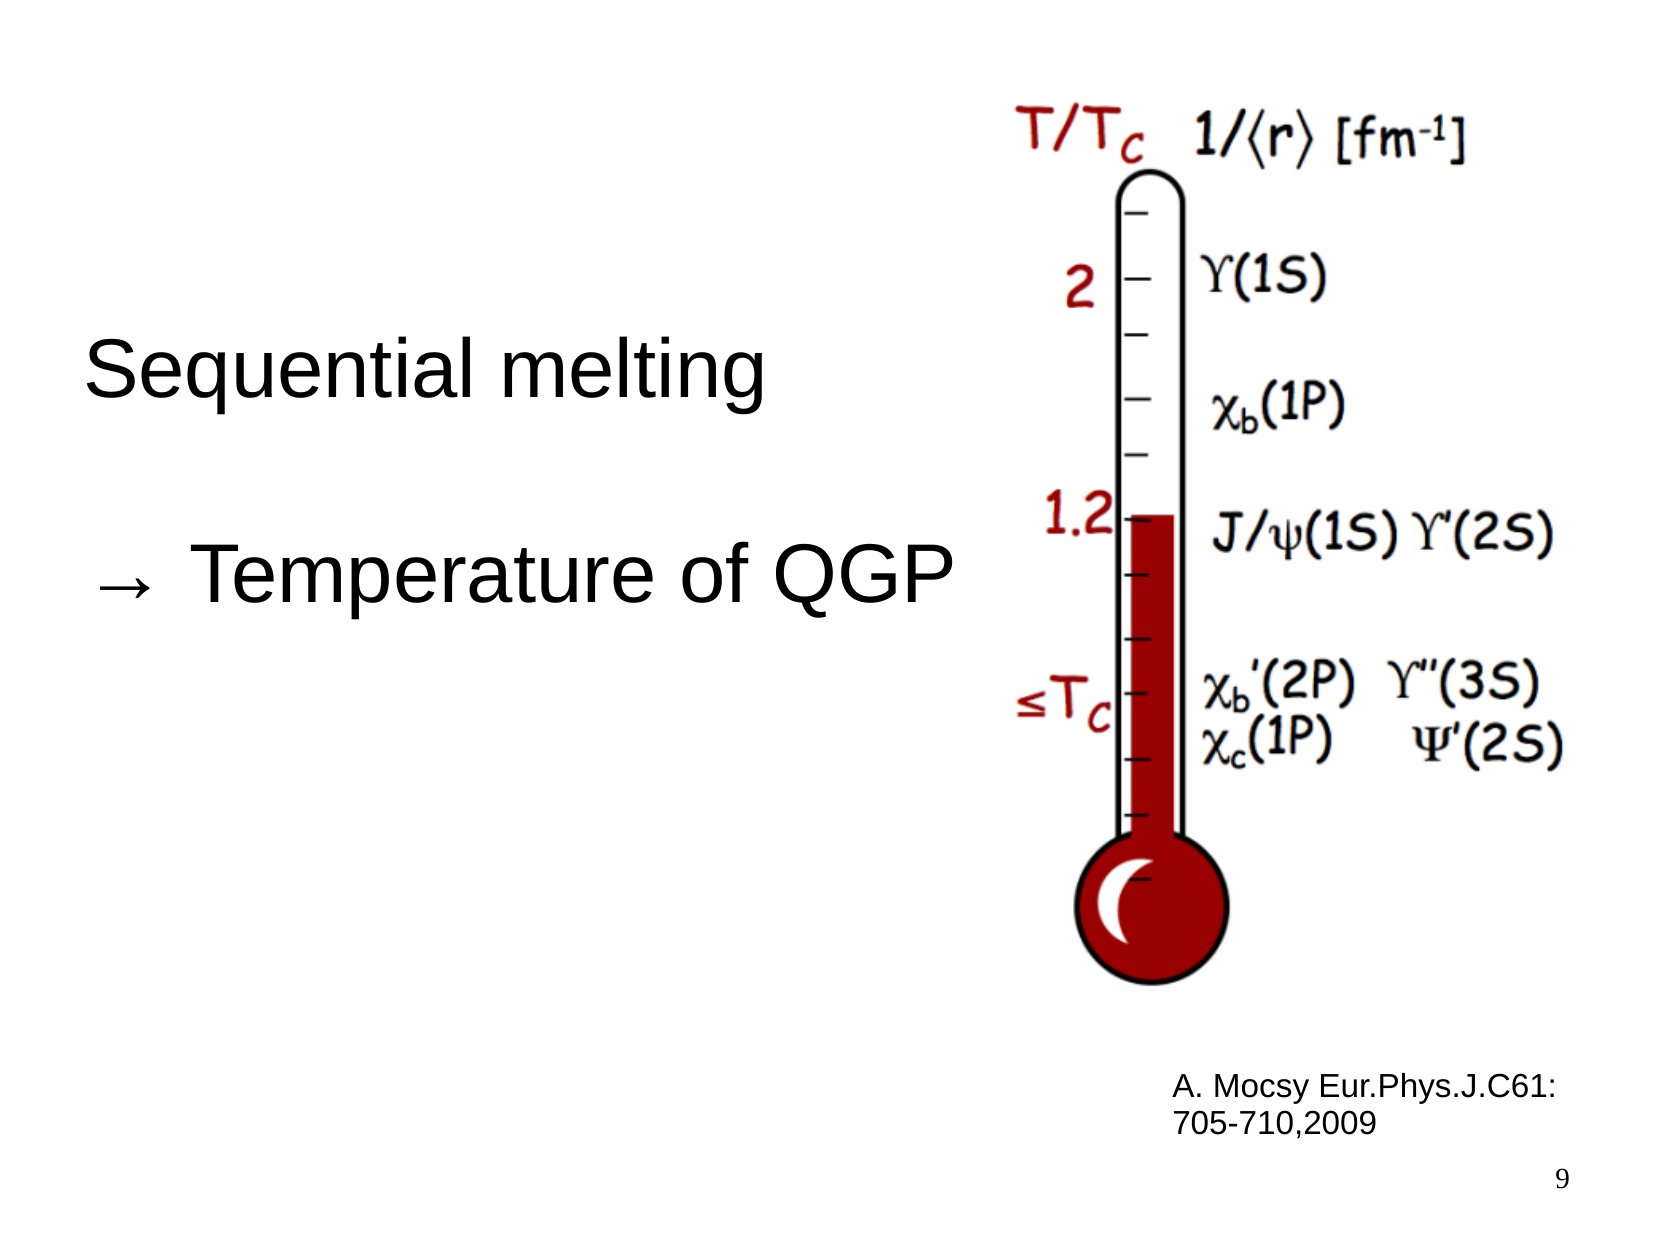

# Sequential melting
→ Temperature of QGP
A. Mocsy Eur.Phys.J.C61:
705-710,2009
9